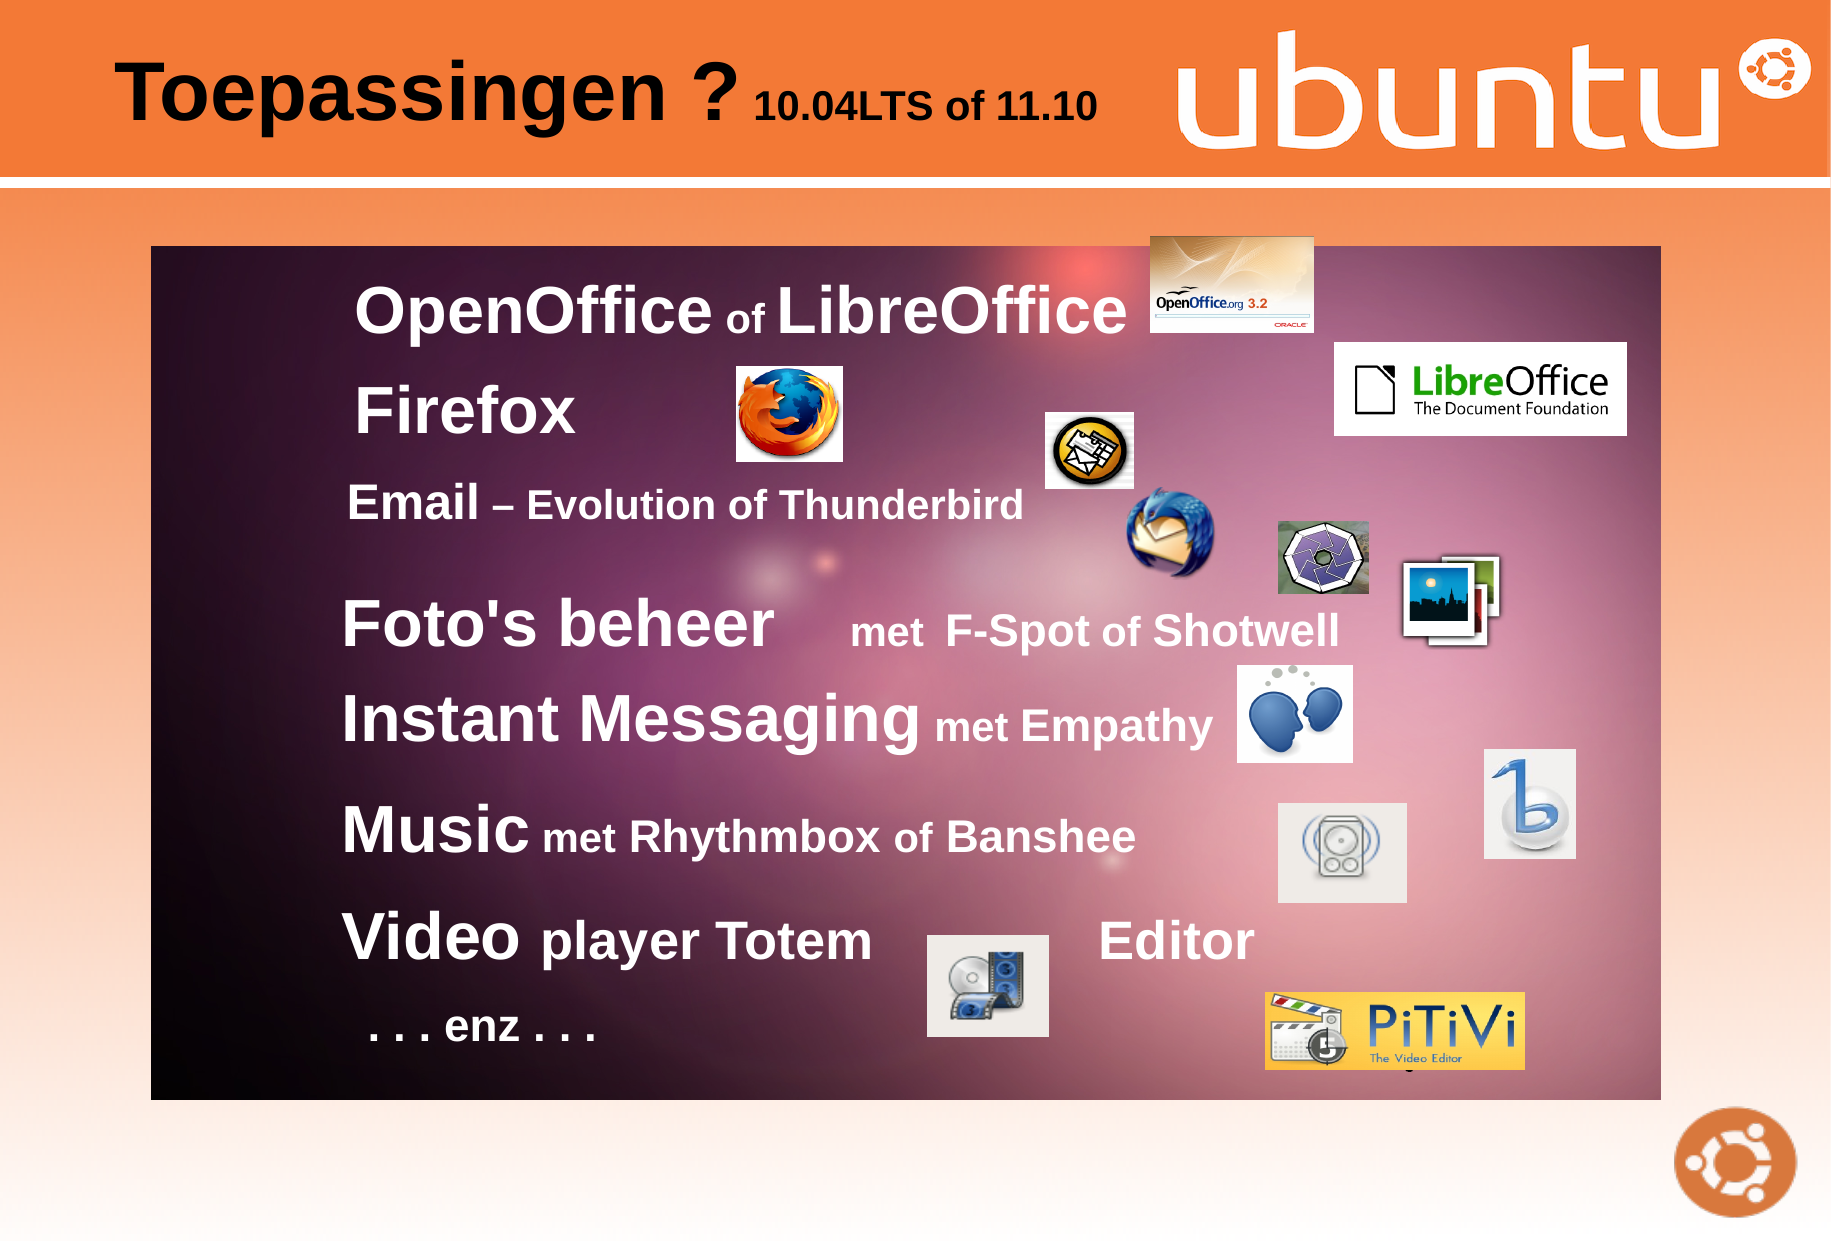

# Toepassingen ? 10.04LTS of 11.10
OpenOffice of LibreOffice
Firefox
Email – Evolution of Thunderbird
Foto's beheer met F-Spot of Shotwell
Instant Messaging met Empathy
Music met Rhythmbox of Banshee
Video player Totem Editor
. . . enz . . .